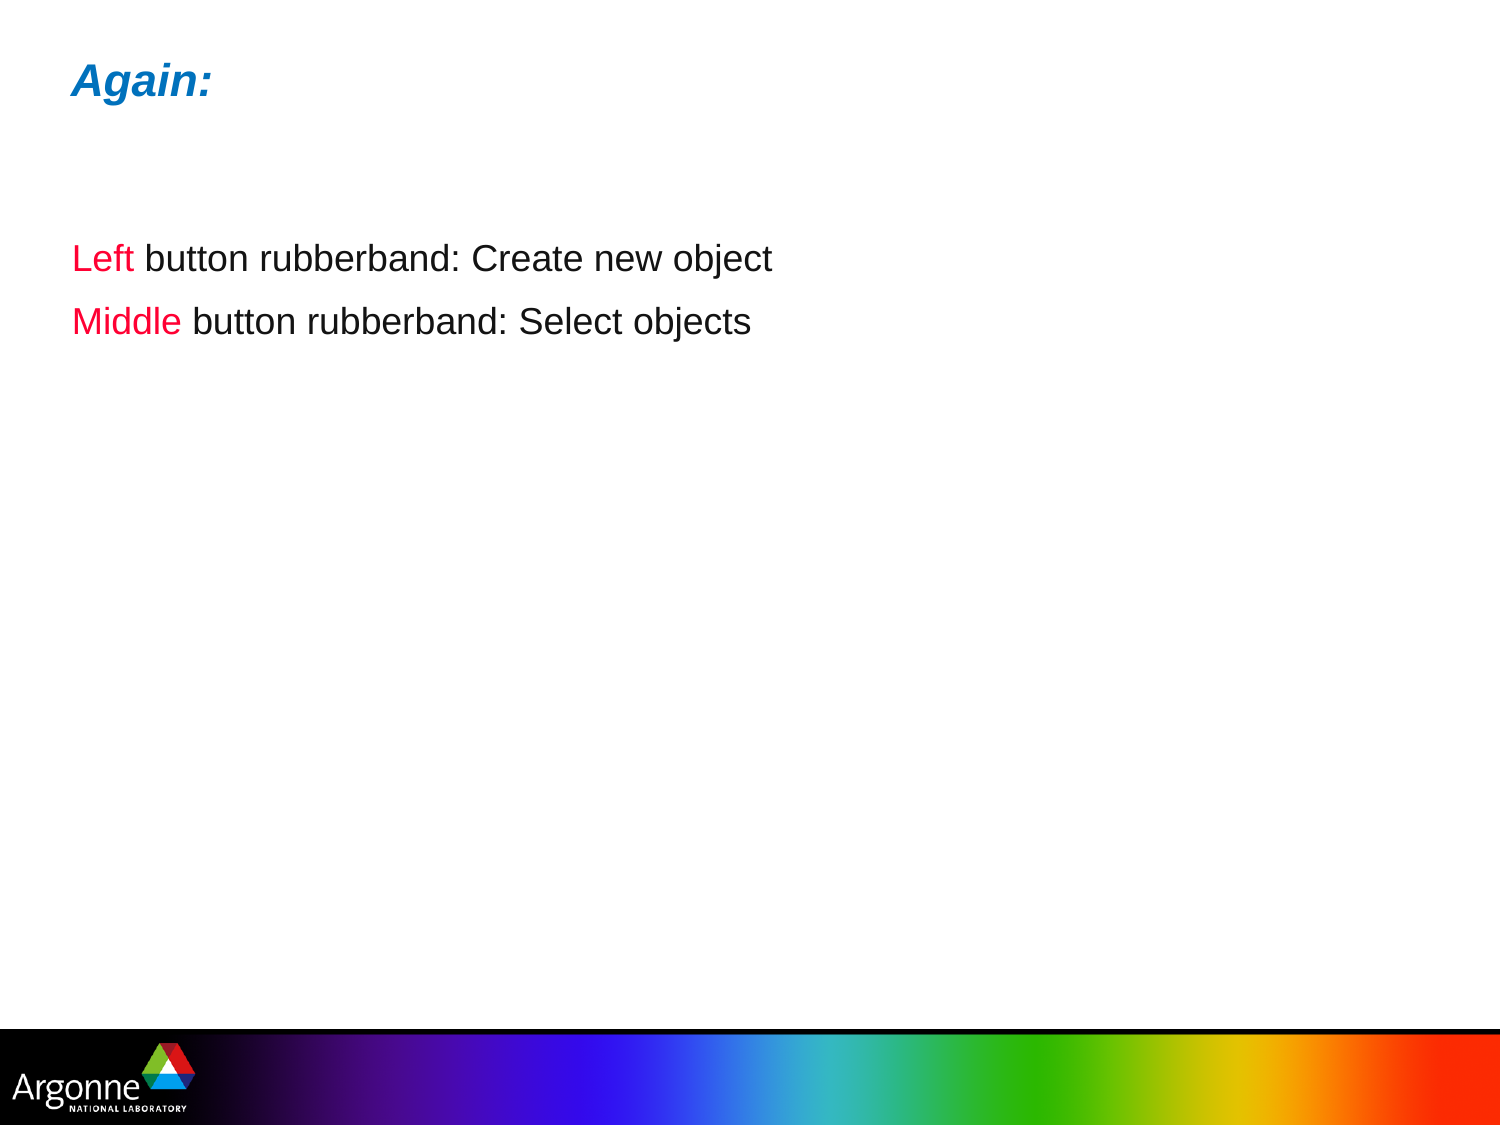

# Again:
Left button rubberband: Create new object
Middle button rubberband: Select objects